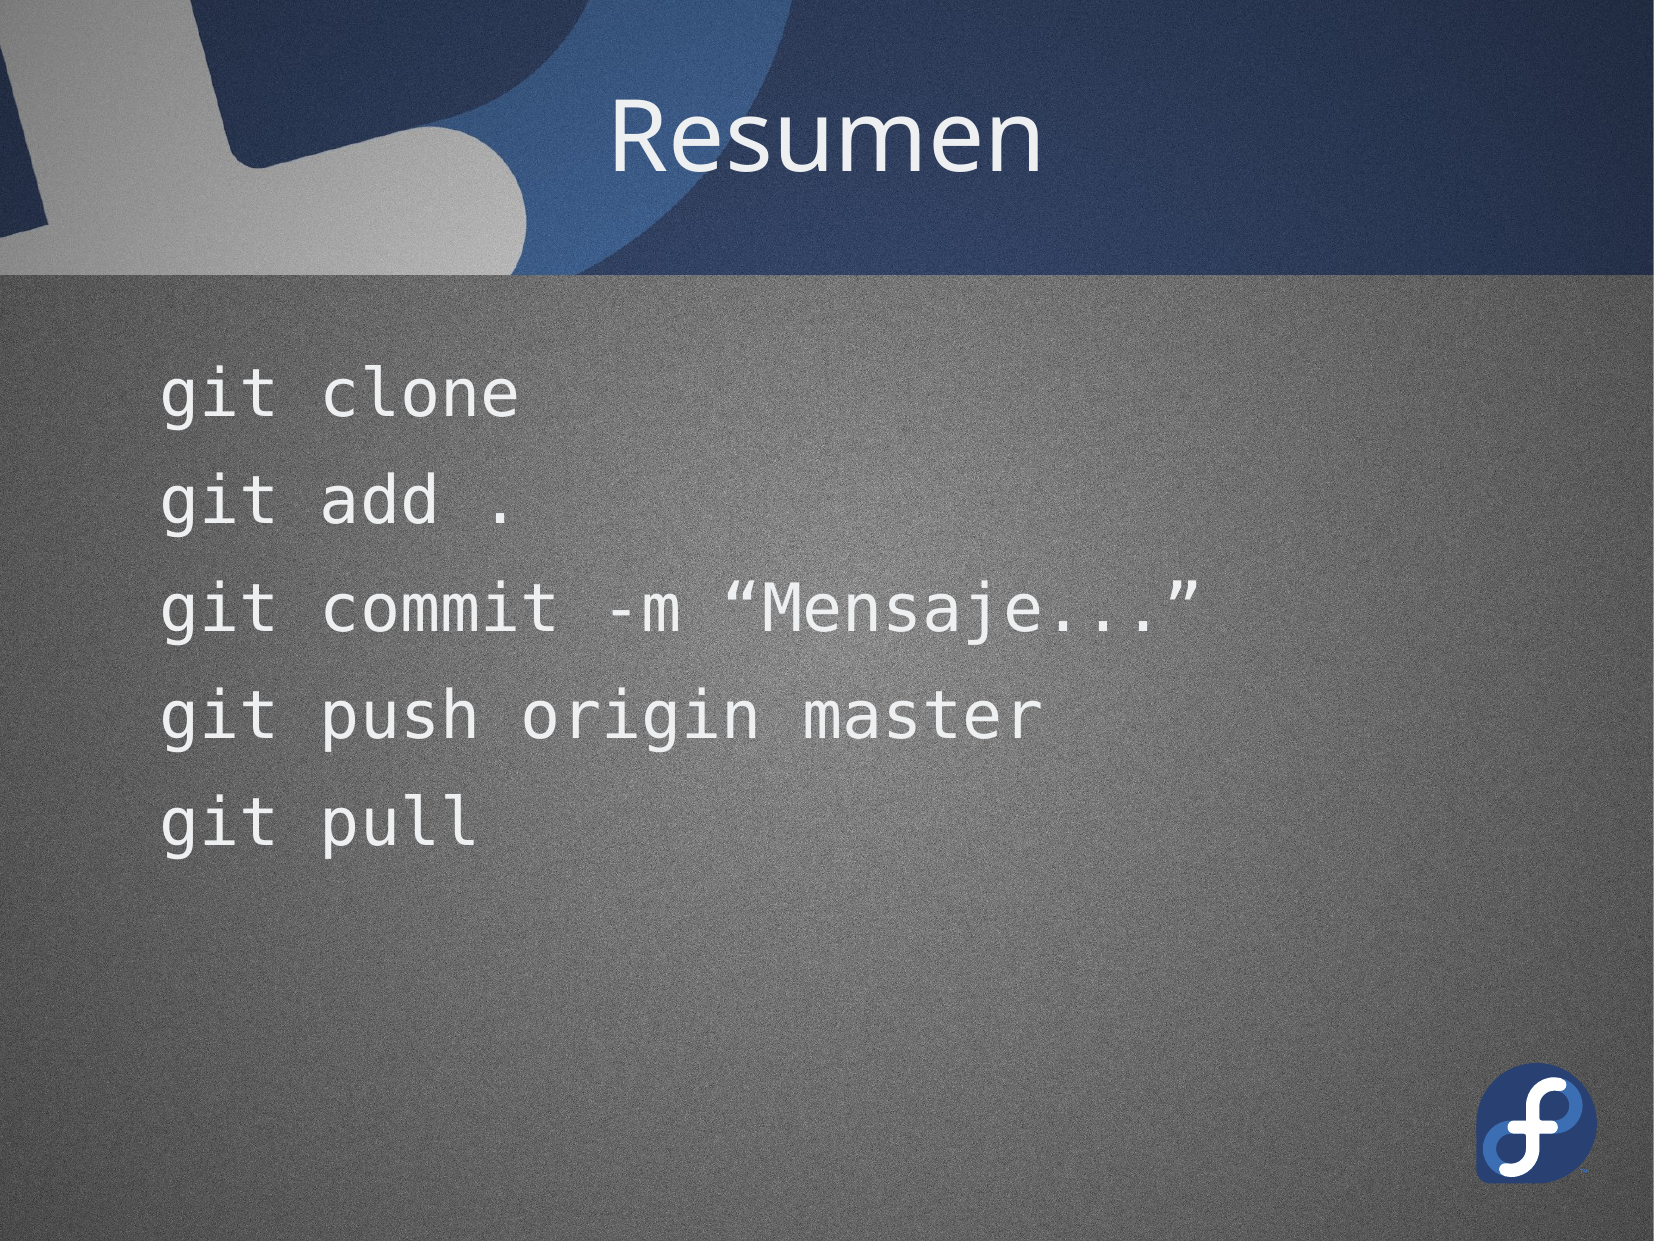

# Resumen
git clone
git add .
git commit -m “Mensaje...”
git push origin master
git pull